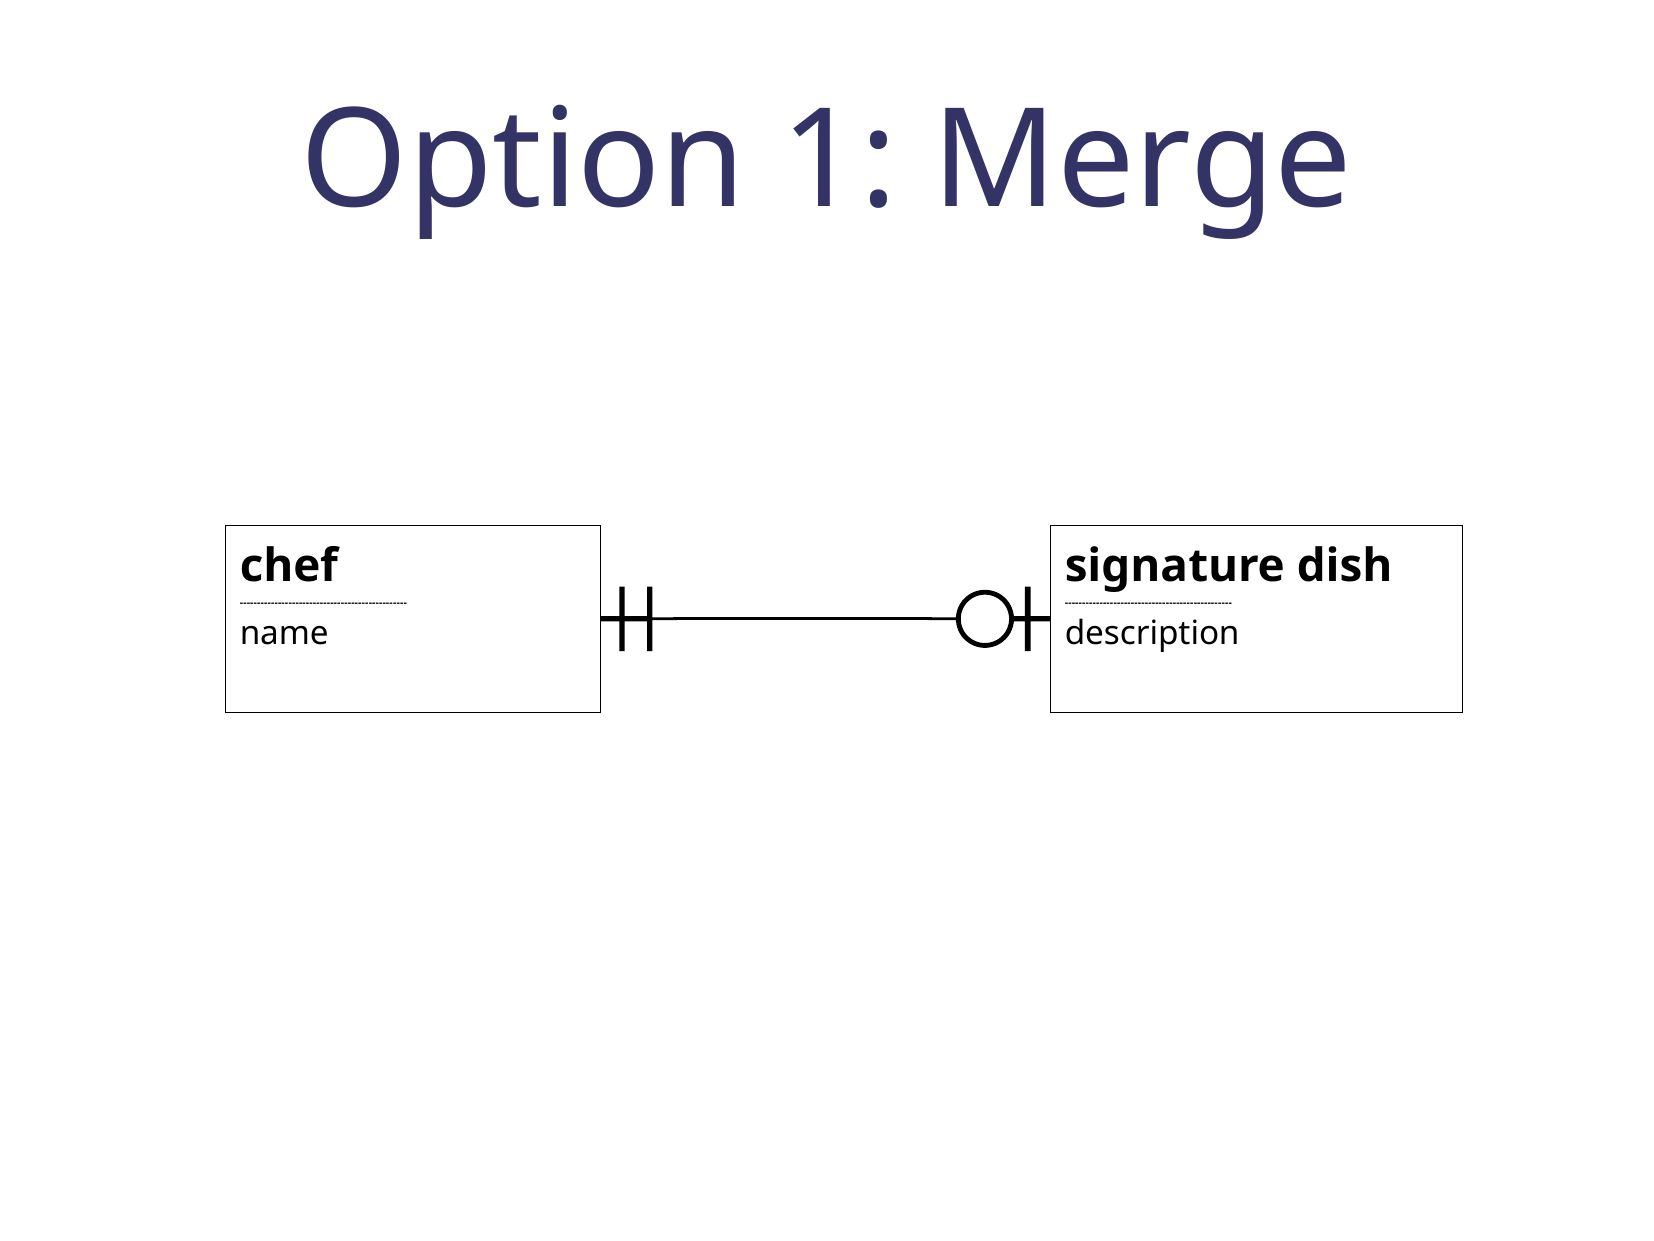

# Option 1: Merge
chef
------------------------------------------------
name
signature dish
------------------------------------------------
description